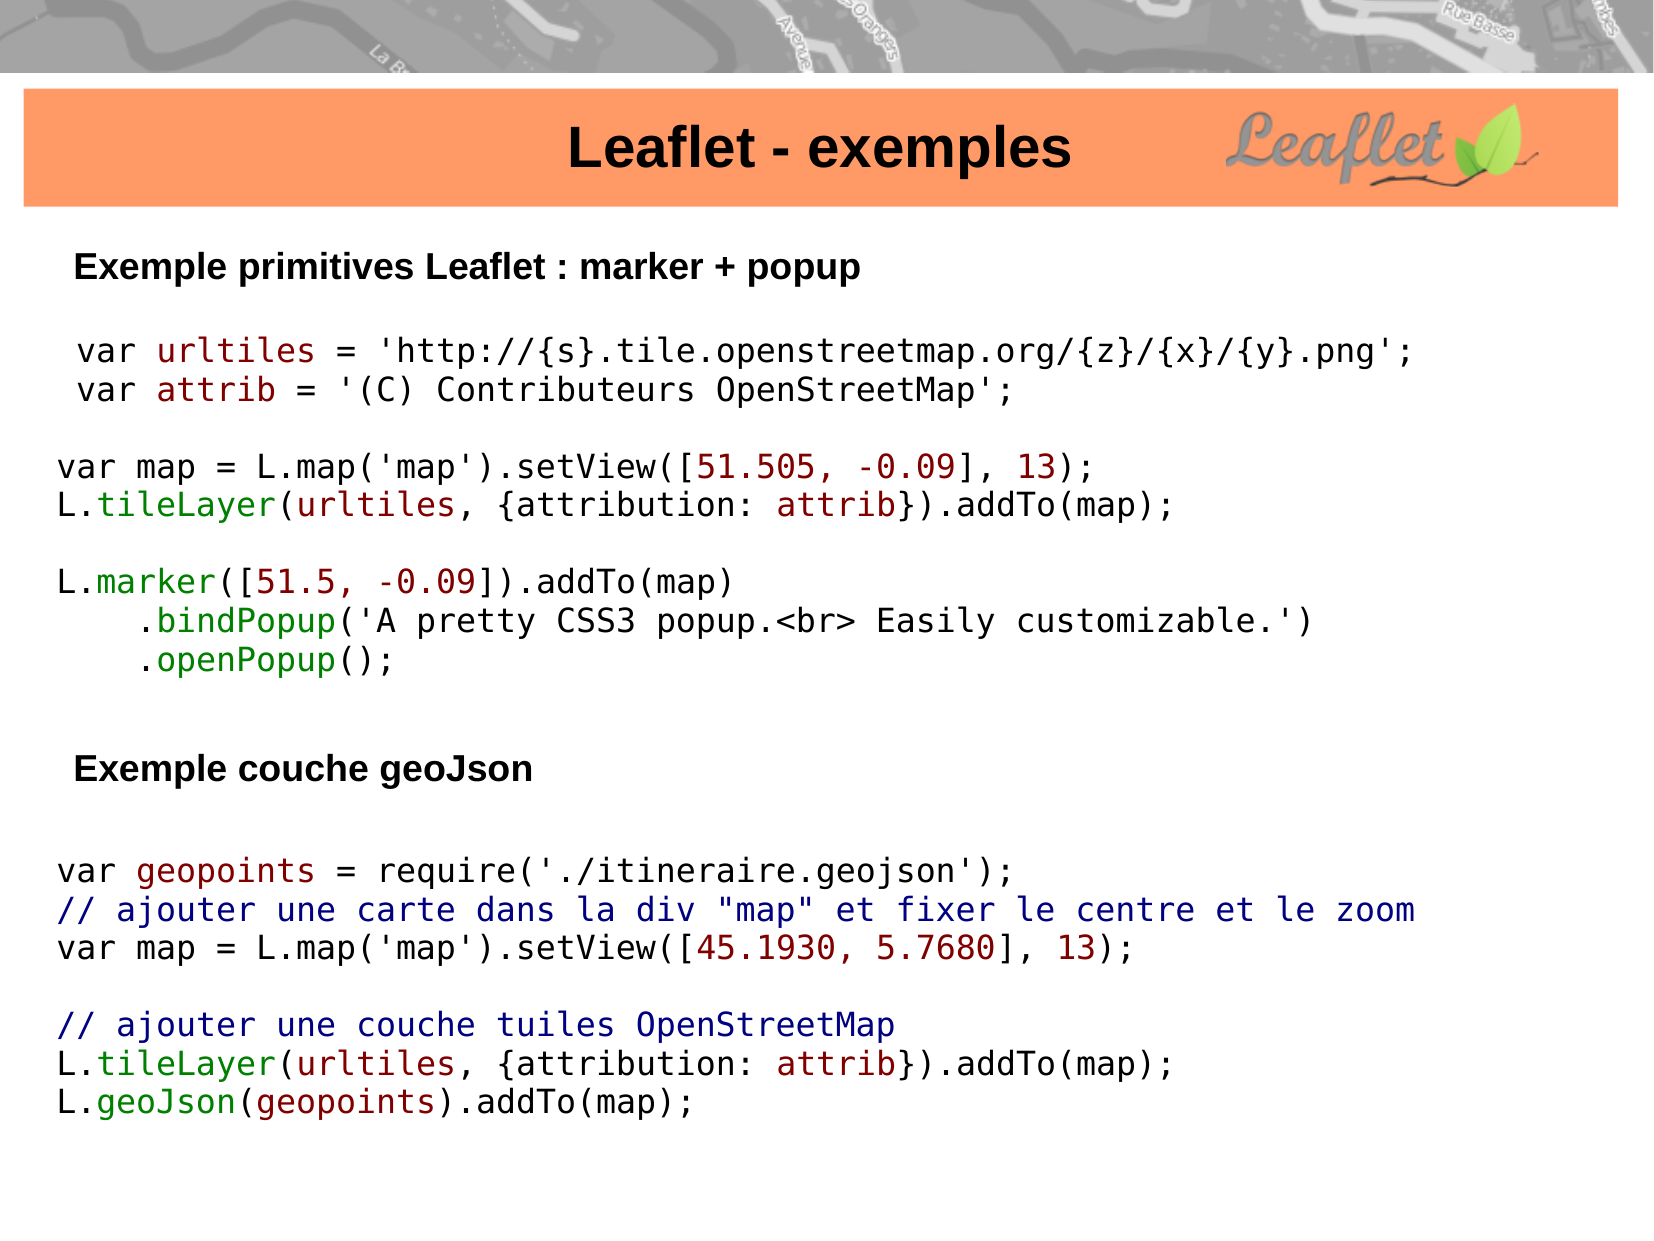

| | | | |
| --- | --- | --- | --- |
Leaflet - exemples
Exemple primitives Leaflet : marker + popup
 var urltiles = 'http://{s}.tile.openstreetmap.org/{z}/{x}/{y}.png';
 var attrib = '(C) Contributeurs OpenStreetMap';
var map = L.map('map').setView([51.505, -0.09], 13);
L.tileLayer(urltiles, {attribution: attrib}).addTo(map);
L.marker([51.5, -0.09]).addTo(map)
 .bindPopup('A pretty CSS3 popup.<br> Easily customizable.')
 .openPopup();
Exemple couche geoJson
var geopoints = require('./itineraire.geojson');
// ajouter une carte dans la div "map" et fixer le centre et le zoom
var map = L.map('map').setView([45.1930, 5.7680], 13);
// ajouter une couche tuiles OpenStreetMap
L.tileLayer(urltiles, {attribution: attrib}).addTo(map);
L.geoJson(geopoints).addTo(map);